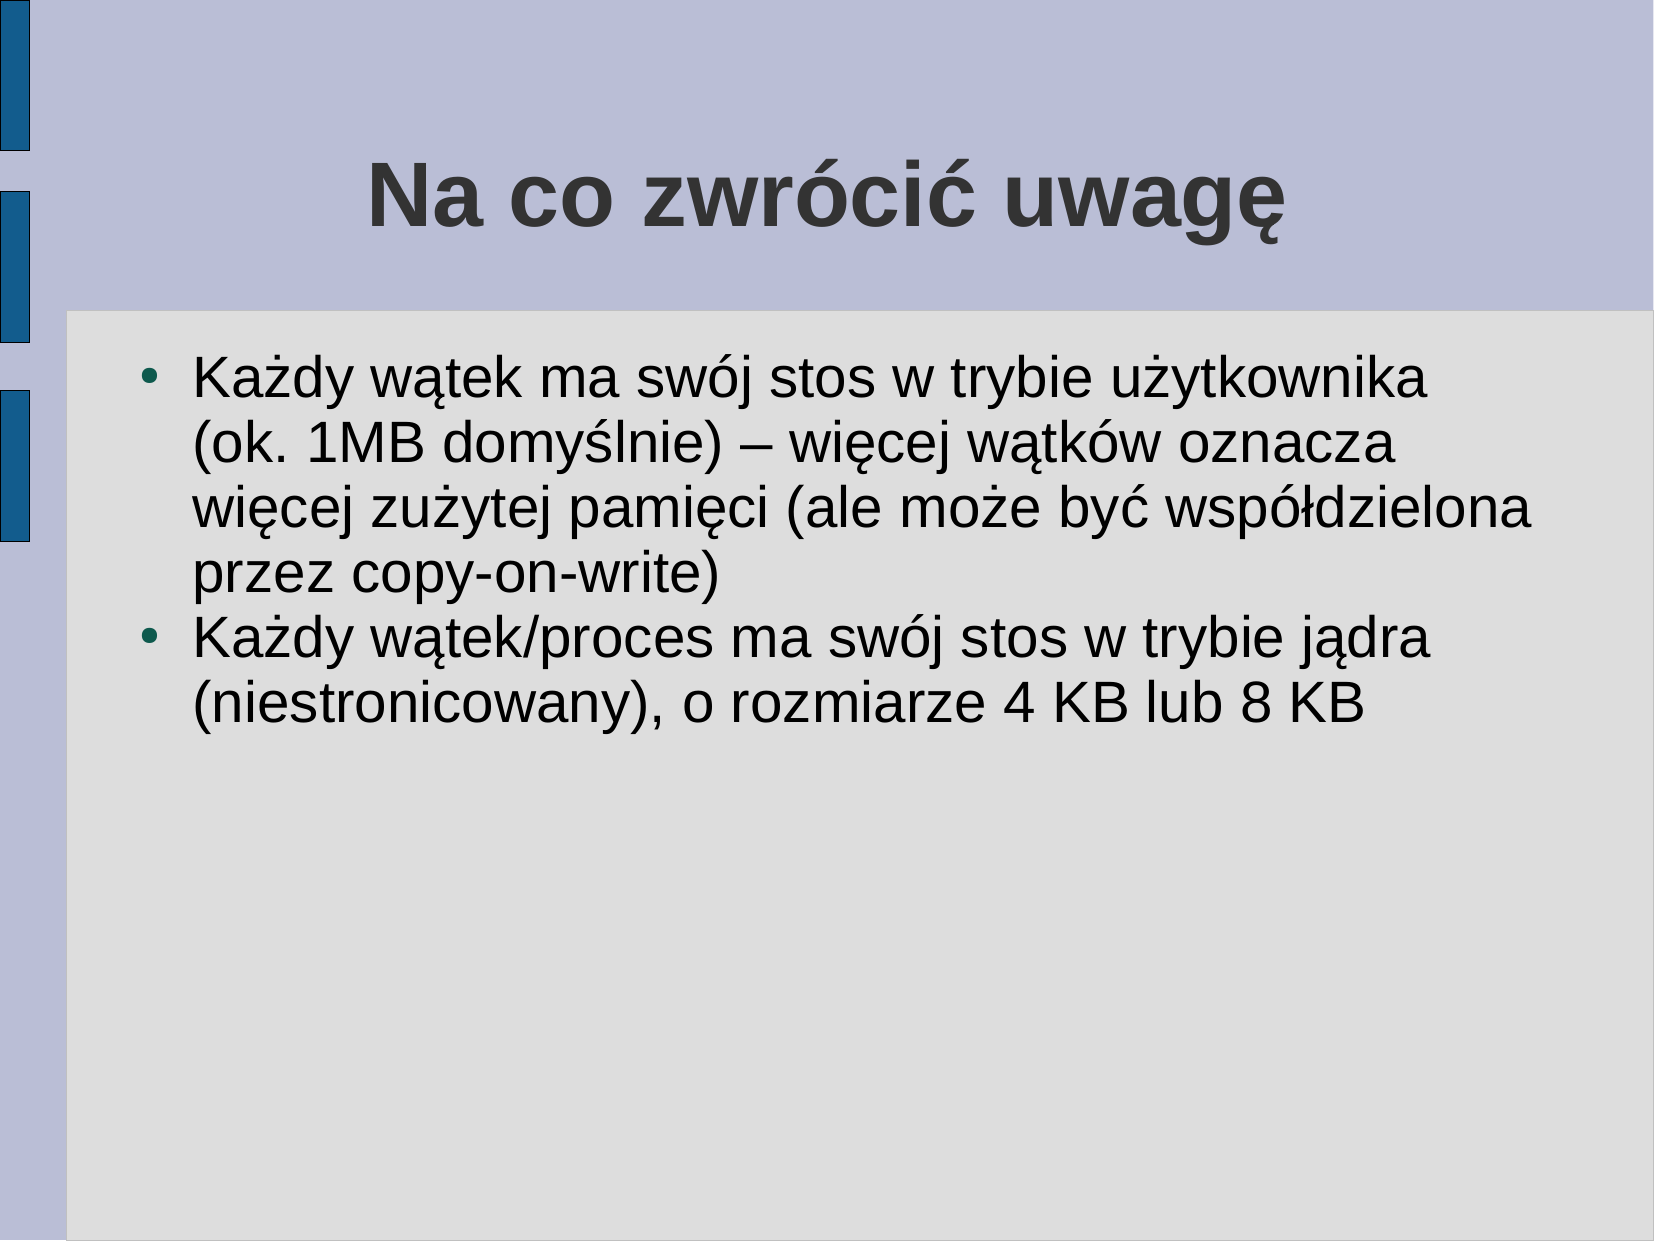

# Na co zwrócić uwagę
Każdy wątek ma swój stos w trybie użytkownika (ok. 1MB domyślnie) – więcej wątków oznacza więcej zużytej pamięci (ale może być współdzielona przez copy-on-write)
Każdy wątek/proces ma swój stos w trybie jądra (niestronicowany), o rozmiarze 4 KB lub 8 KB